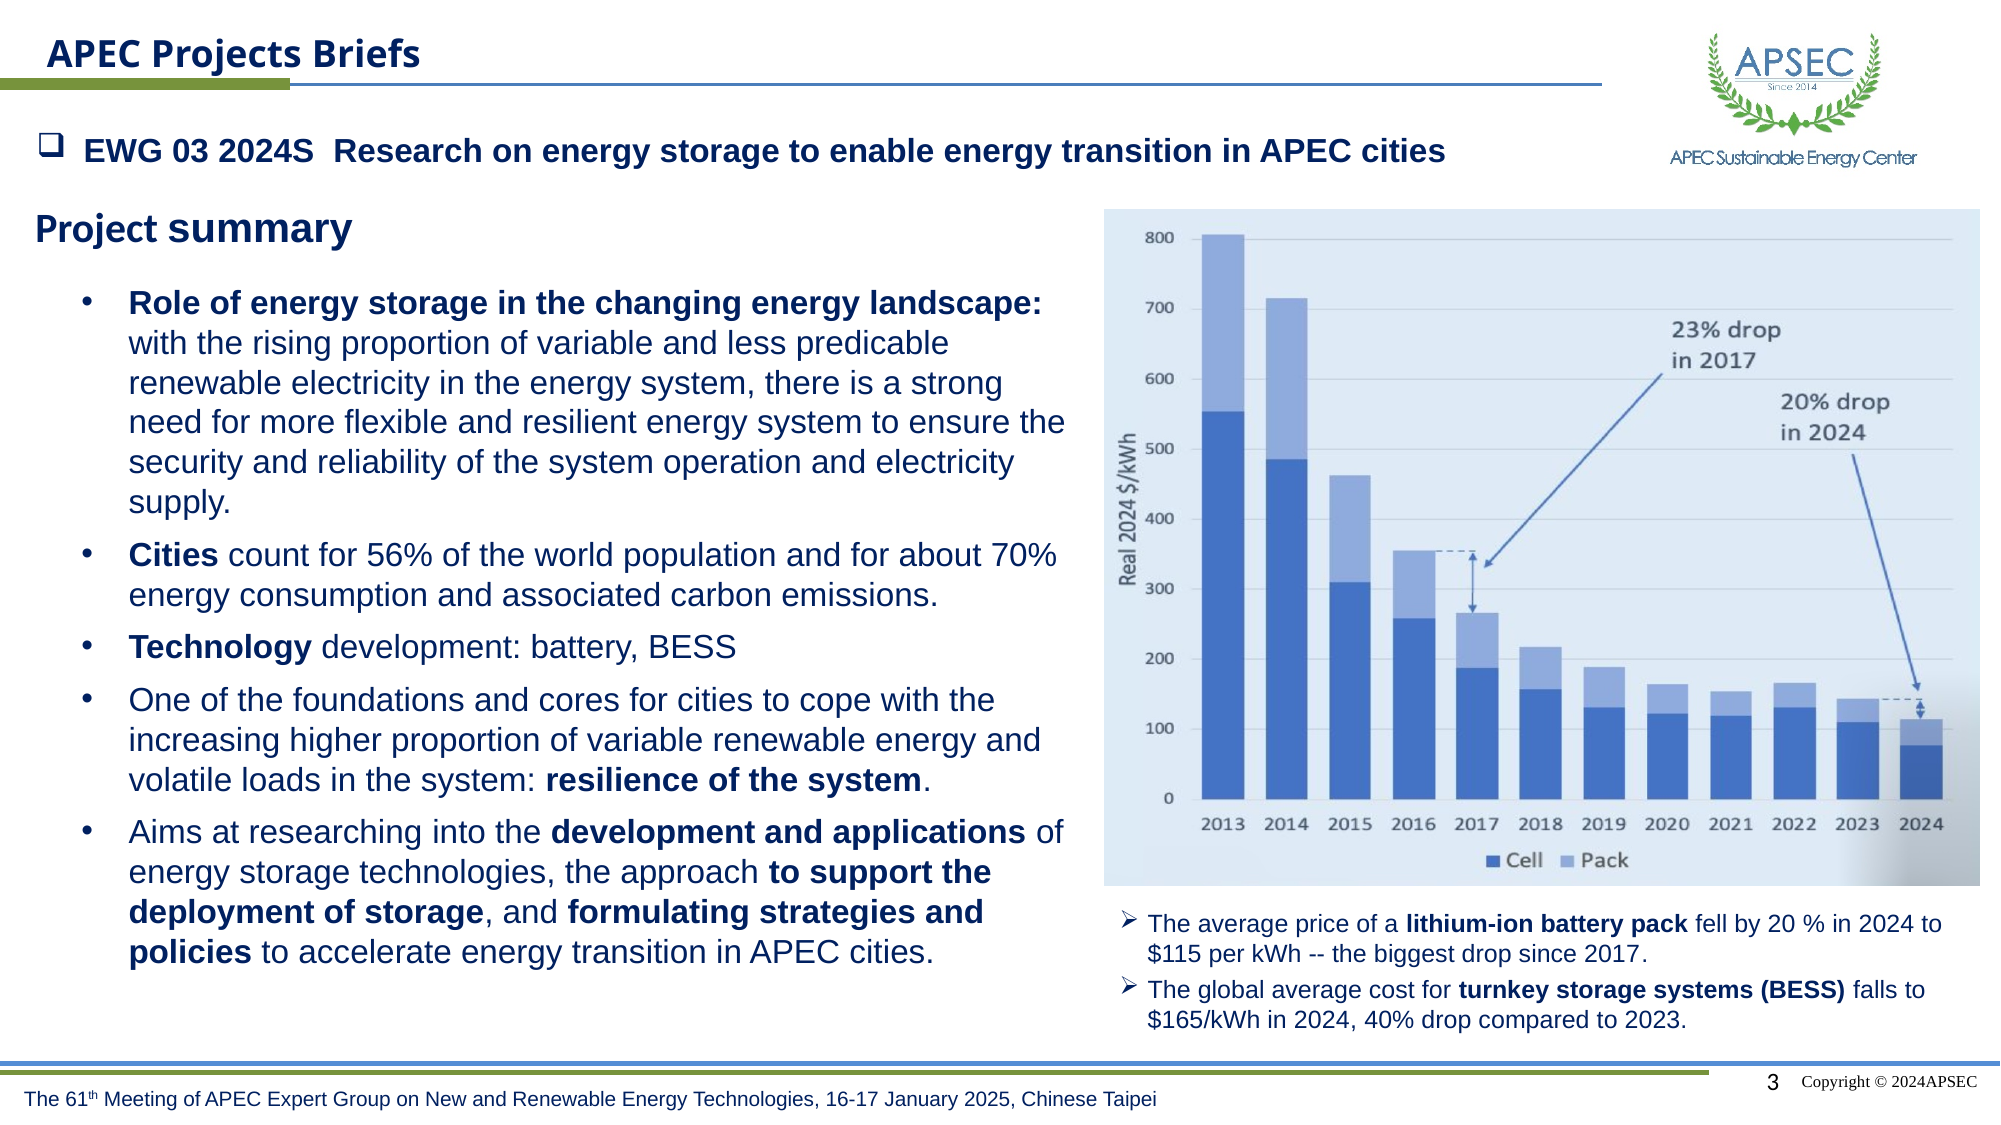

APEC Projects Briefs
EWG 03 2024S Research on energy storage to enable energy transition in APEC cities
Project summary
Role of energy storage in the changing energy landscape: with the rising proportion of variable and less predicable renewable electricity in the energy system, there is a strong need for more flexible and resilient energy system to ensure the security and reliability of the system operation and electricity supply.
Cities count for 56% of the world population and for about 70% energy consumption and associated carbon emissions.
Technology development: battery, BESS
One of the foundations and cores for cities to cope with the increasing higher proportion of variable renewable energy and volatile loads in the system: resilience of the system.
Aims at researching into the development and applications of energy storage technologies, the approach to support the deployment of storage, and formulating strategies and policies to accelerate energy transition in APEC cities.
The average price of a lithium-ion battery pack fell by 20 % in 2024 to $115 per kWh -- the biggest drop since 2017.
The global average cost for turnkey storage systems (BESS) falls to $165/kWh in 2024, 40% drop compared to 2023.
3